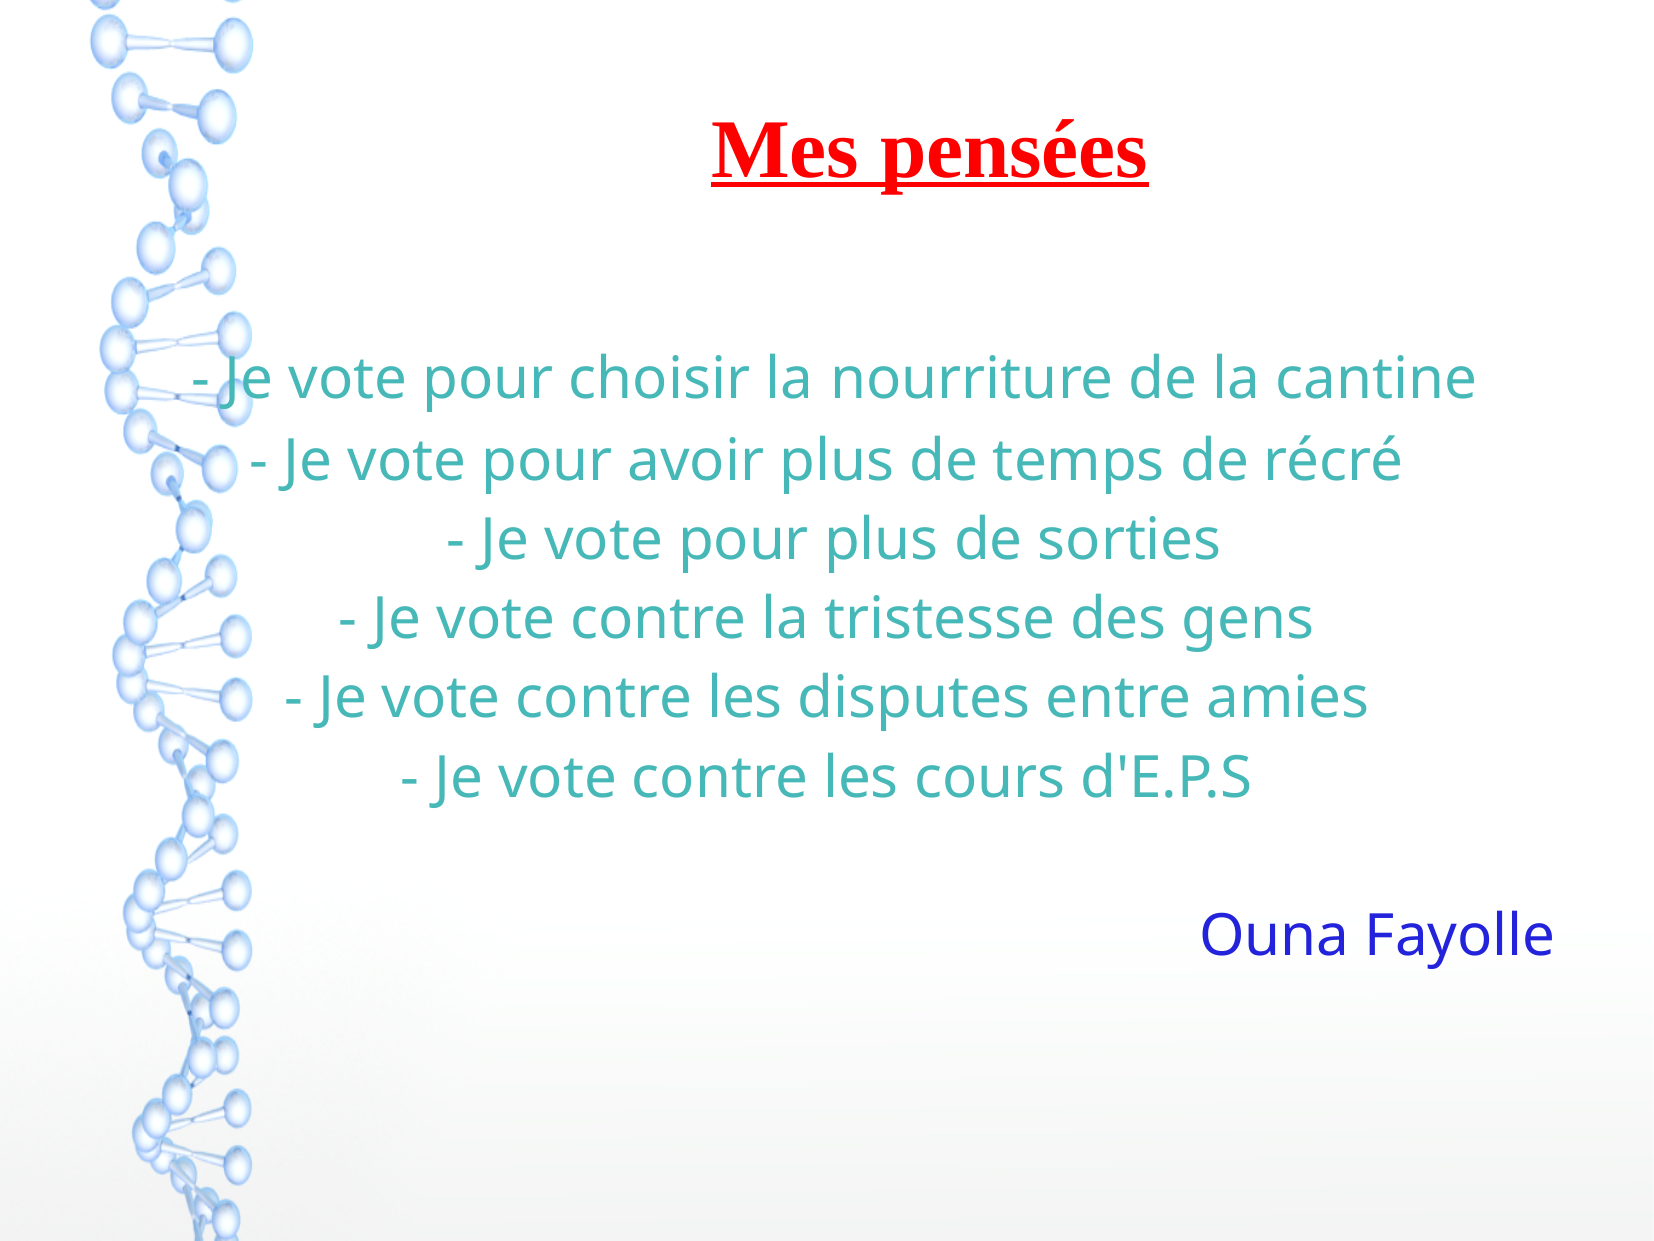

# Mes pensées
 - Je vote pour choisir la nourriture de la cantine
 - Je vote pour avoir plus de temps de récré
 - Je vote pour plus de sorties
- Je vote contre la tristesse des gens
- Je vote contre les disputes entre amies
- Je vote contre les cours d'E.P.S
Ouna Fayolle